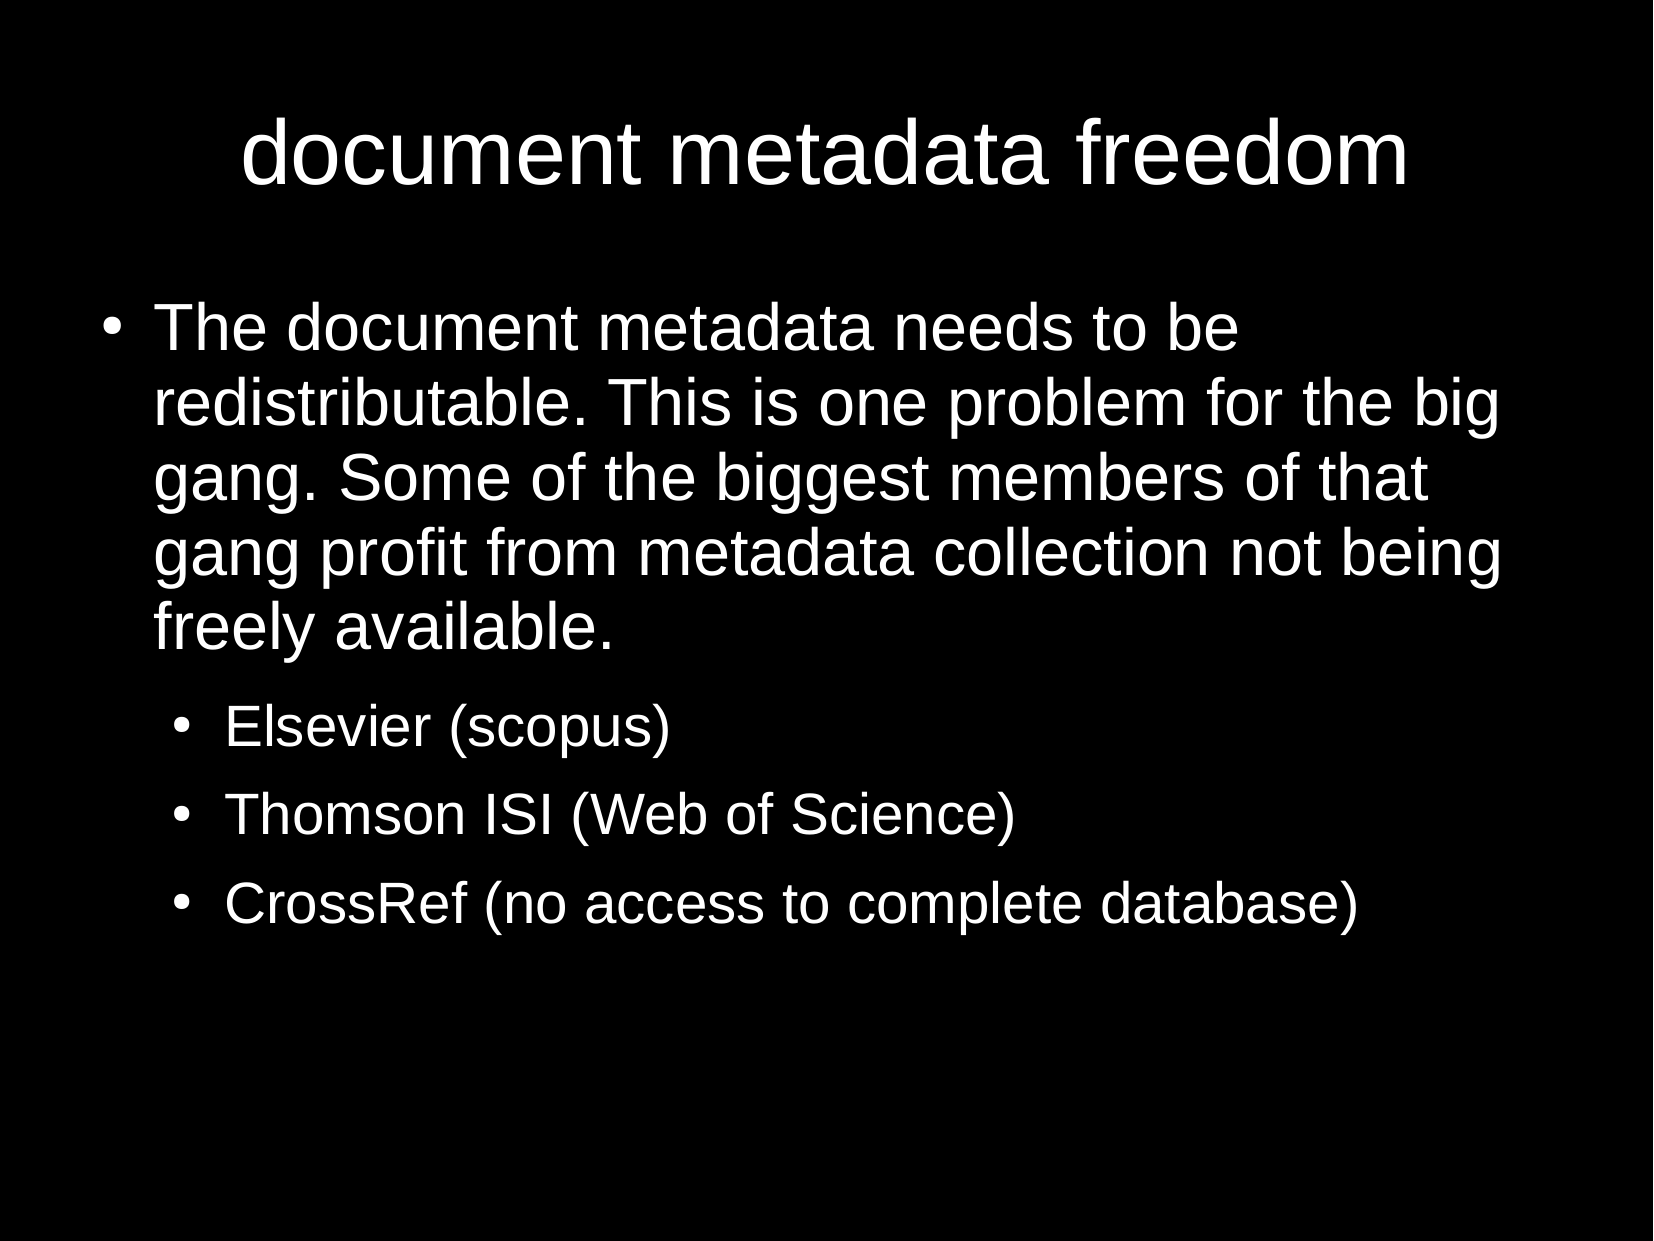

# document metadata freedom
The document metadata needs to be redistributable. This is one problem for the big gang. Some of the biggest members of that gang profit from metadata collection not being freely available.
Elsevier (scopus)
Thomson ISI (Web of Science)
CrossRef (no access to complete database)